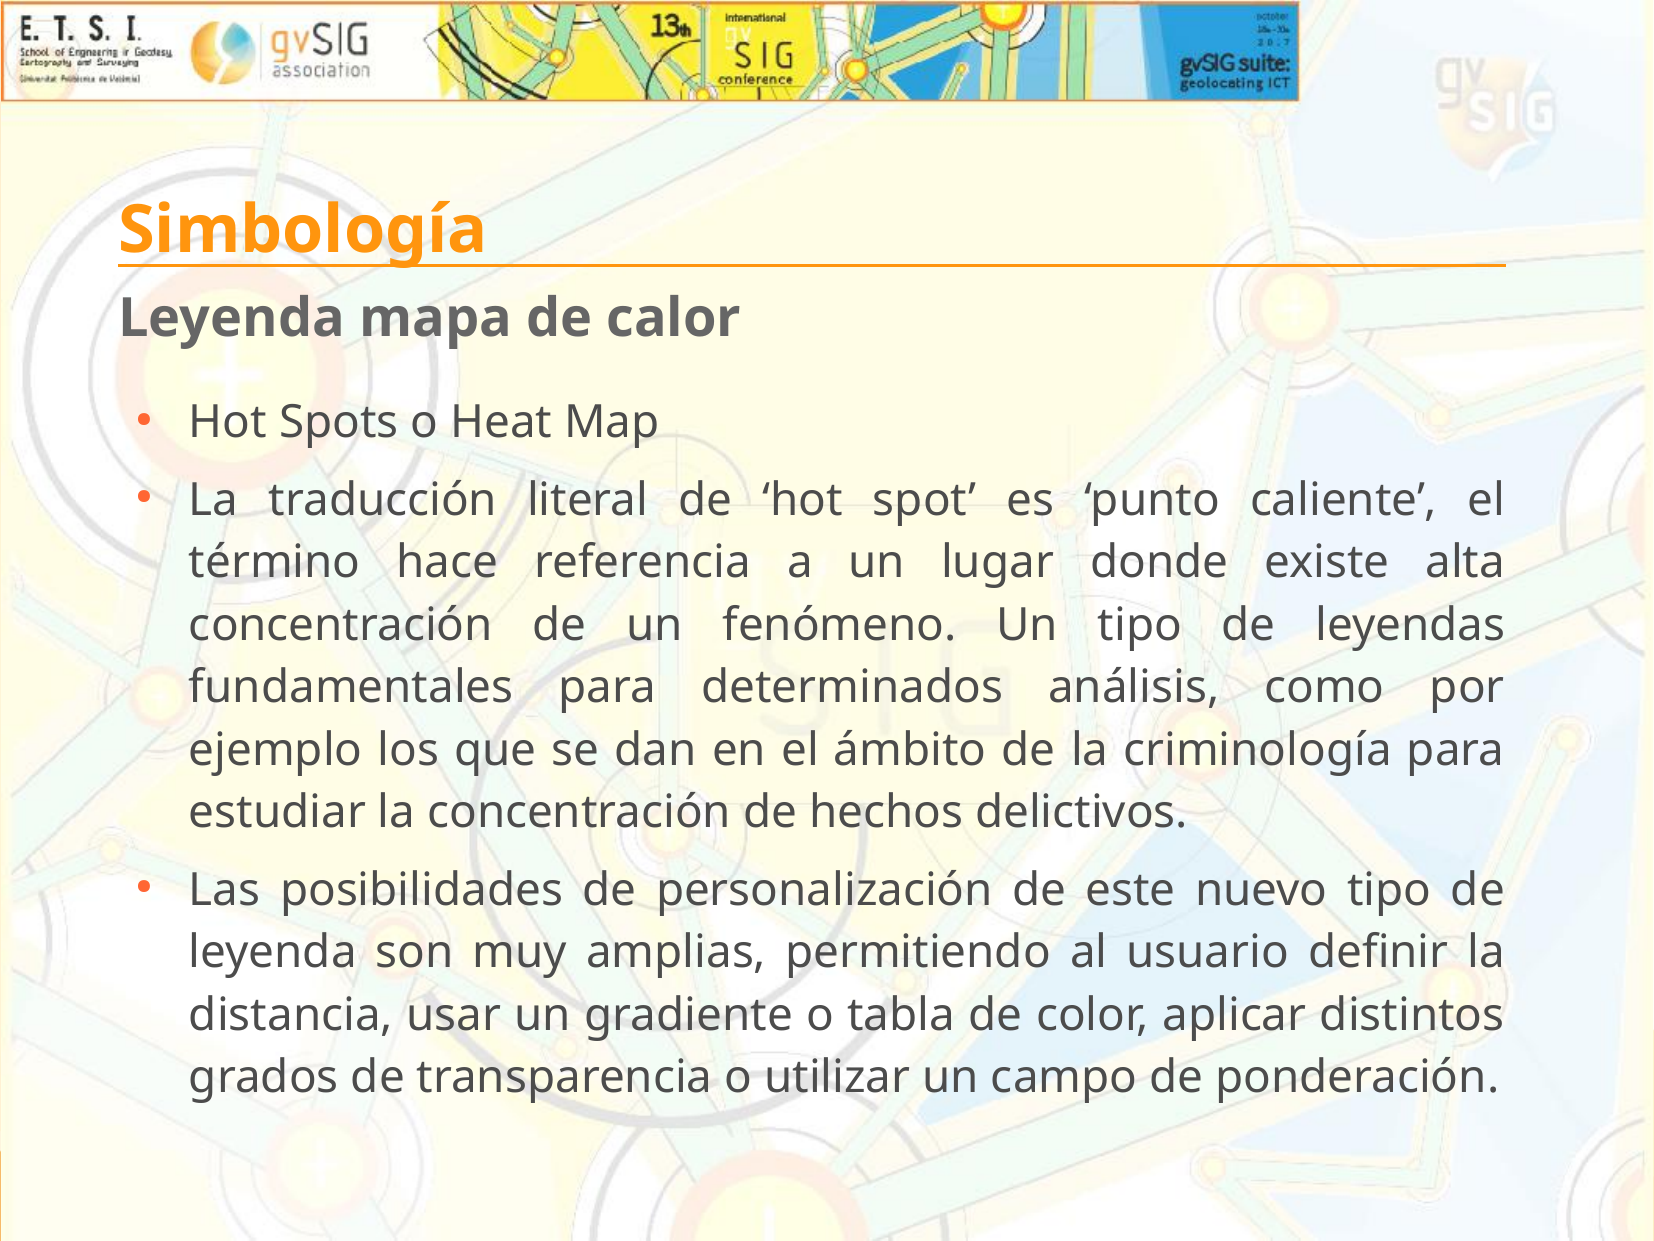

# Simbología
Leyenda mapa de calor
Hot Spots o Heat Map
La traducción literal de ‘hot spot’ es ‘punto caliente’, el término hace referencia a un lugar donde existe alta concentración de un fenómeno. Un tipo de leyendas fundamentales para determinados análisis, como por ejemplo los que se dan en el ámbito de la criminología para estudiar la concentración de hechos delictivos.
Las posibilidades de personalización de este nuevo tipo de leyenda son muy amplias, permitiendo al usuario definir la distancia, usar un gradiente o tabla de color, aplicar distintos grados de transparencia o utilizar un campo de ponderación.